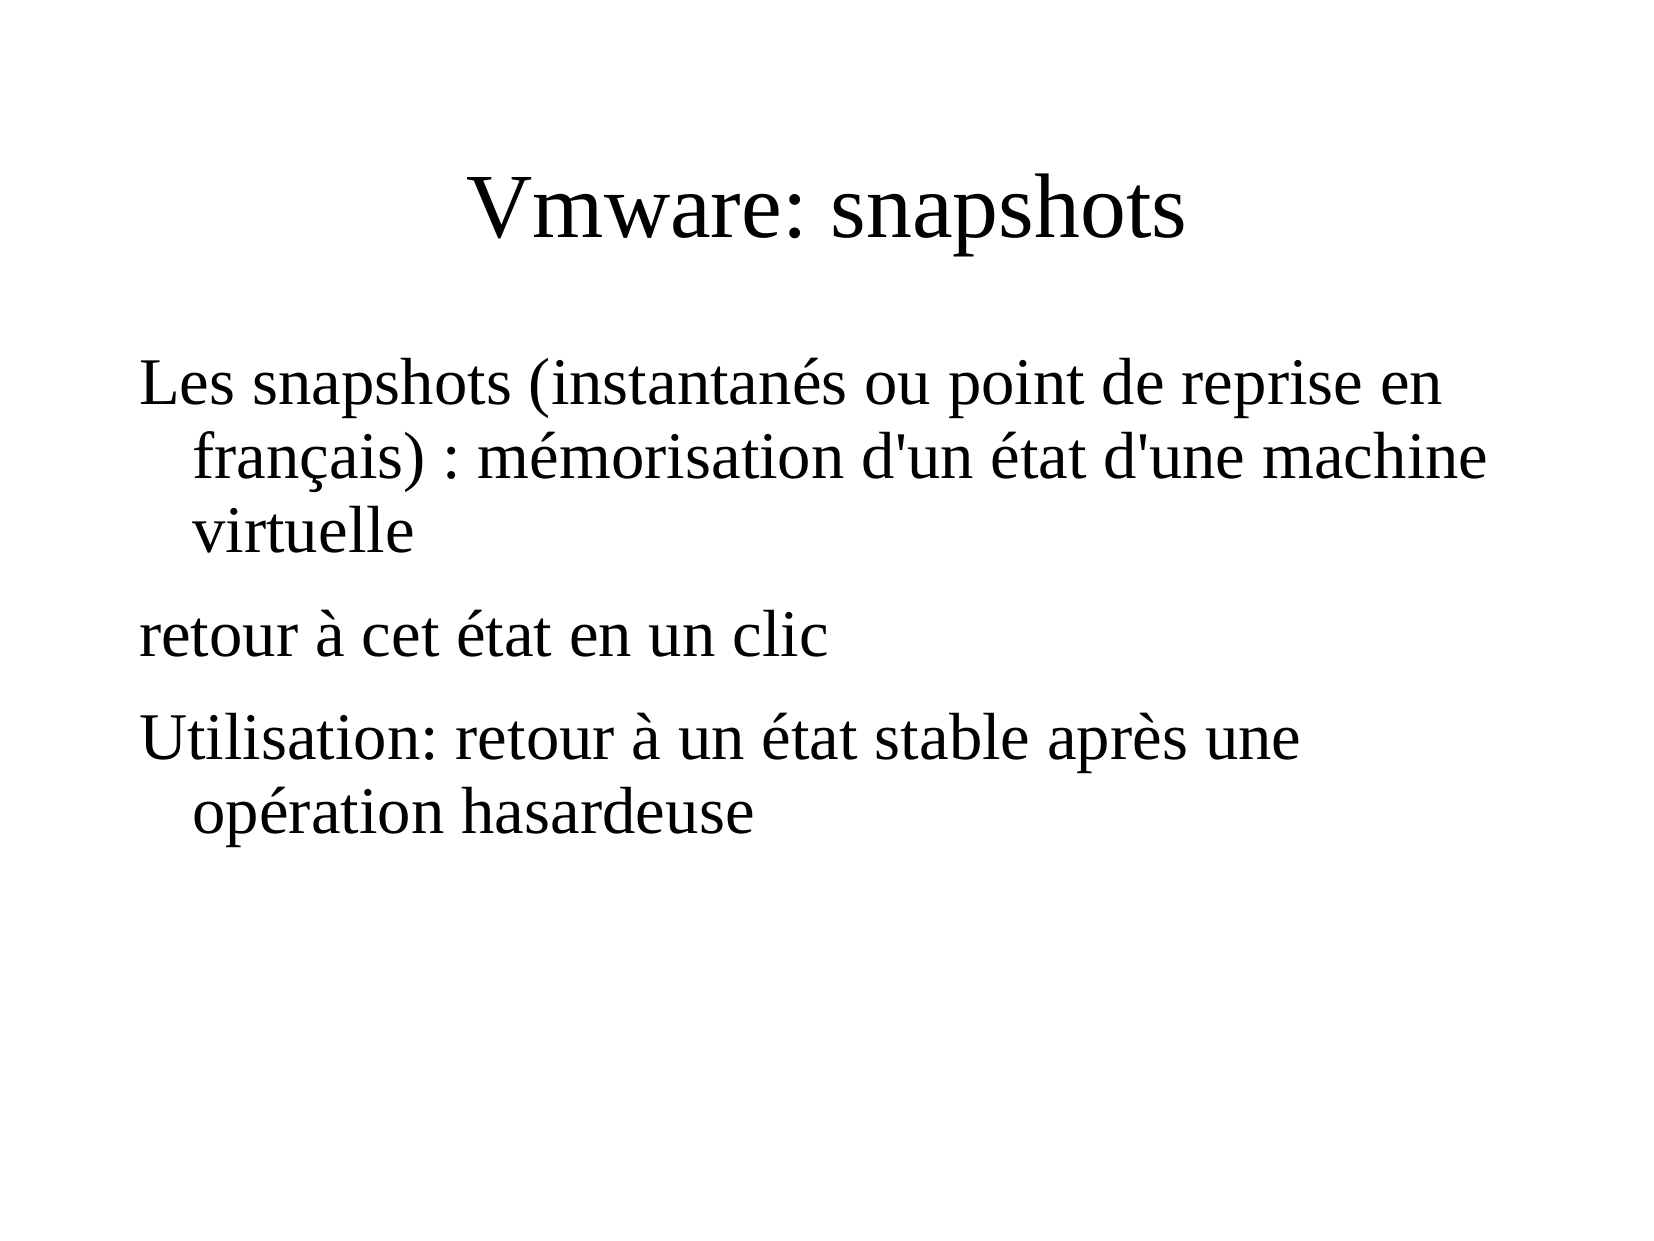

# Vmware: snapshots
Les snapshots (instantanés ou point de reprise en français) : mémorisation d'un état d'une machine virtuelle
retour à cet état en un clic
Utilisation: retour à un état stable après une opération hasardeuse